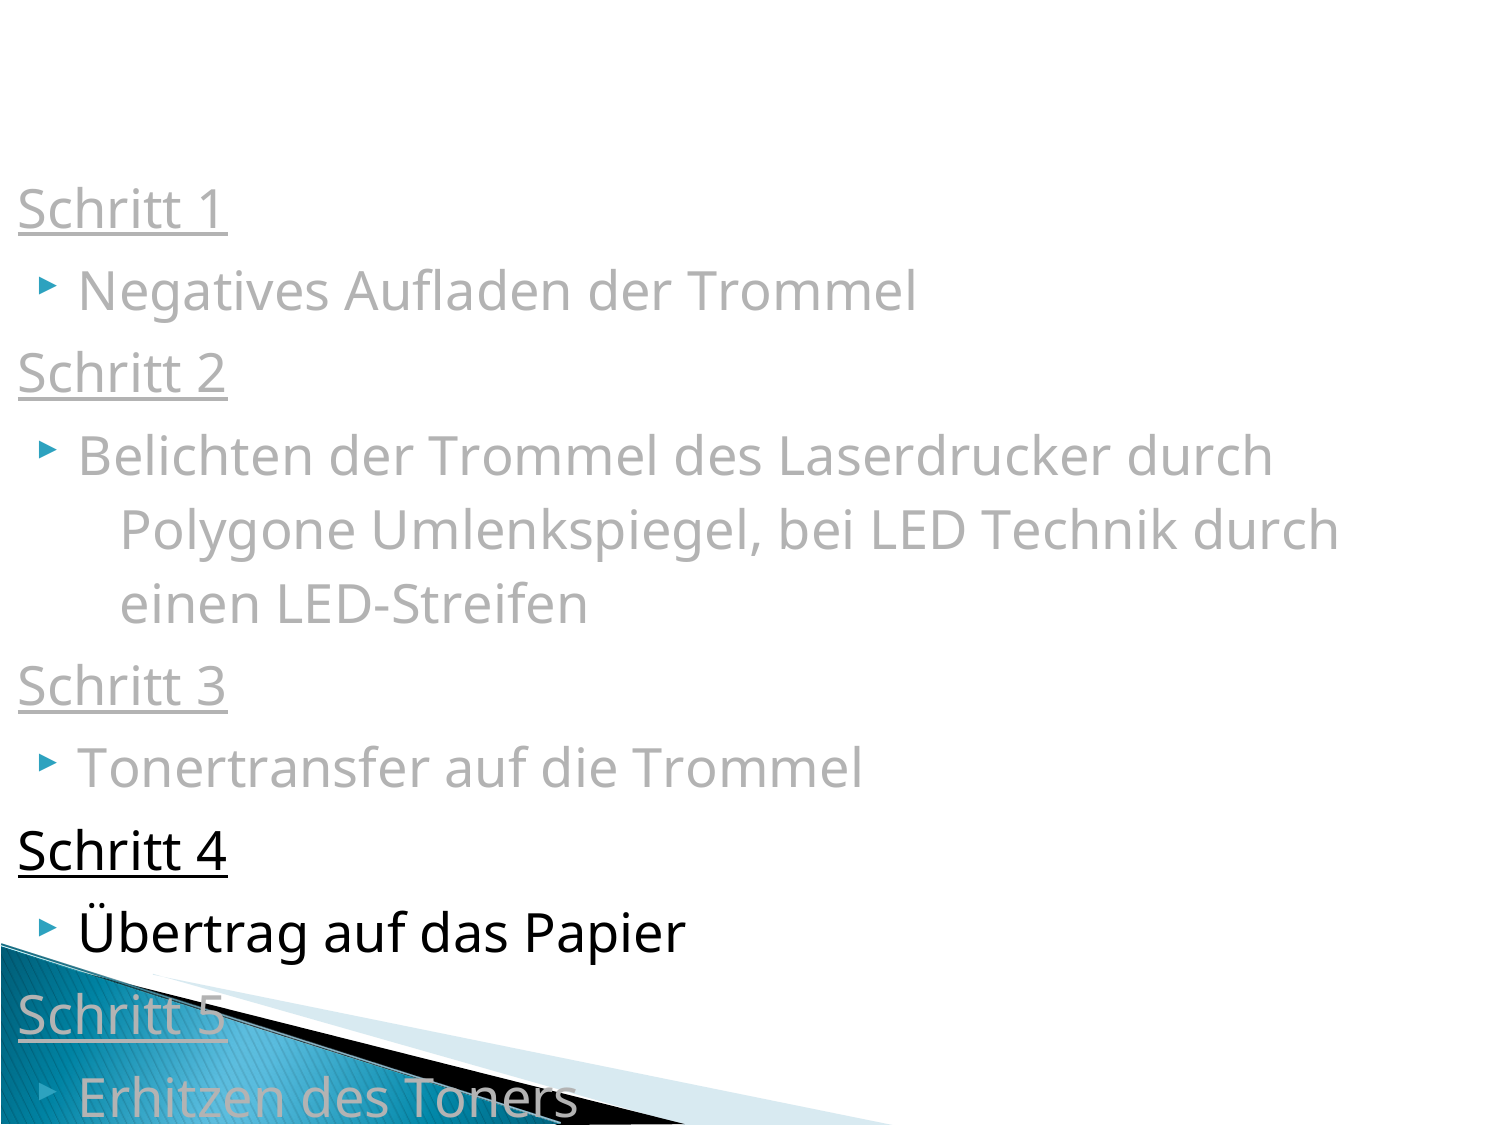

# Schritt 1
Negatives Aufladen der Trommel
Schritt 2
Belichten der Trommel des Laserdrucker durch Polygone Umlenkspiegel, bei LED Technik durch einen LED-Streifen
Schritt 3
Tonertransfer auf die Trommel
Schritt 4
Übertrag auf das Papier
Schritt 5
Erhitzen des Toners